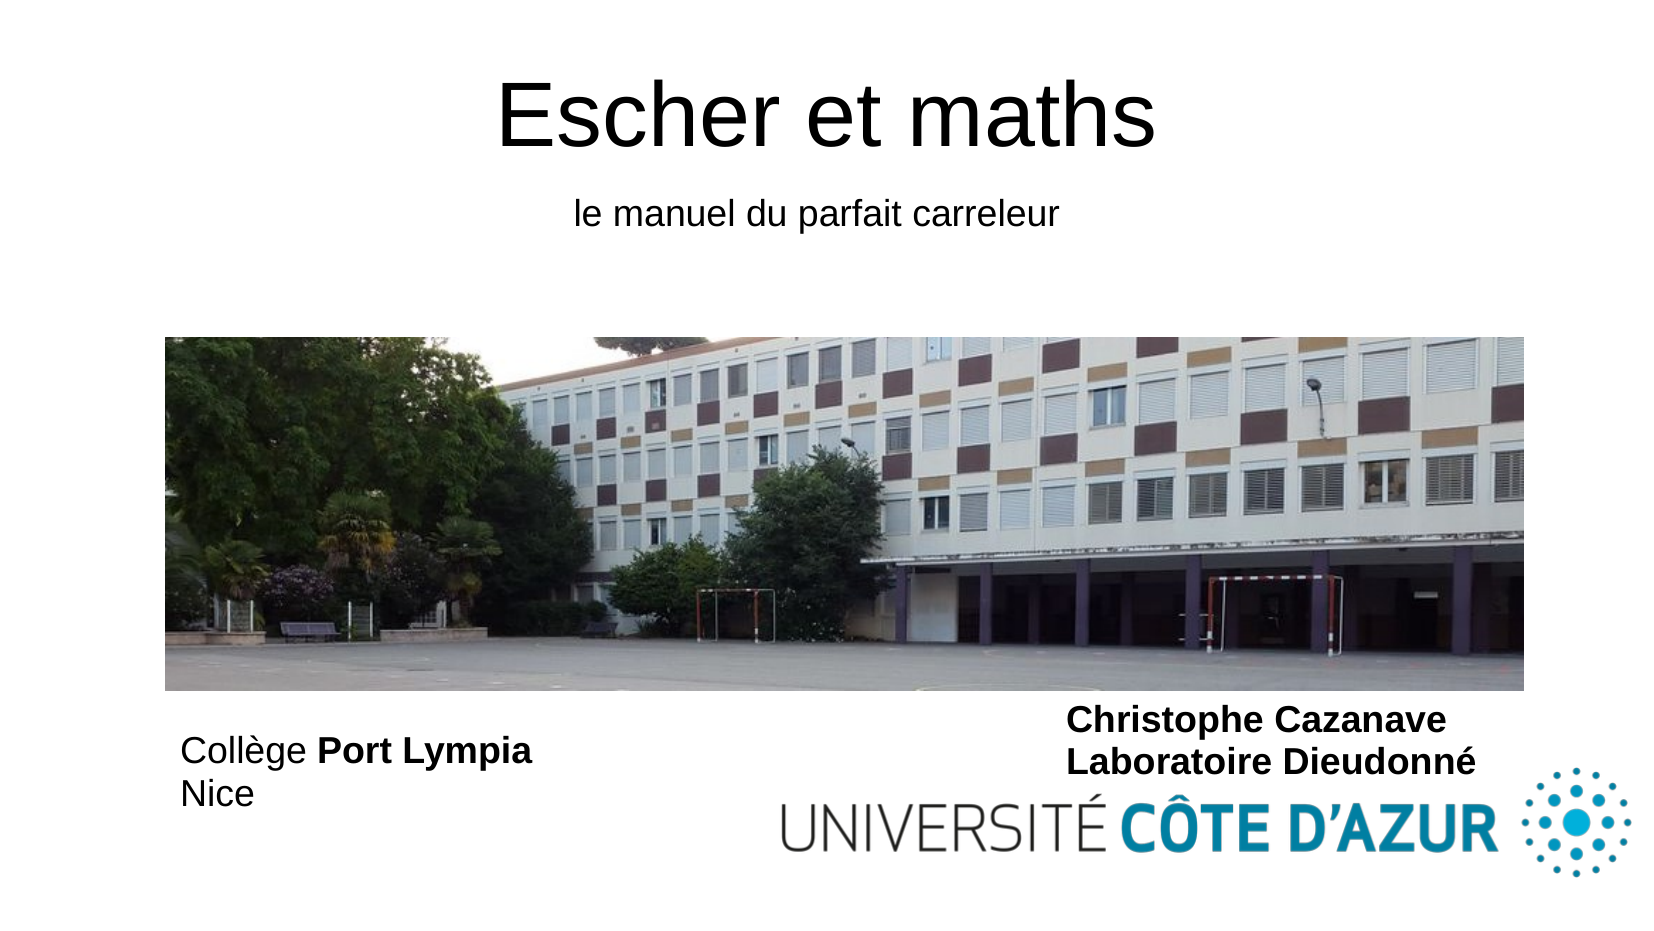

# Escher et maths
le manuel du parfait carreleur
Christophe Cazanave
Laboratoire Dieudonné
Collège Port Lympia
Nice